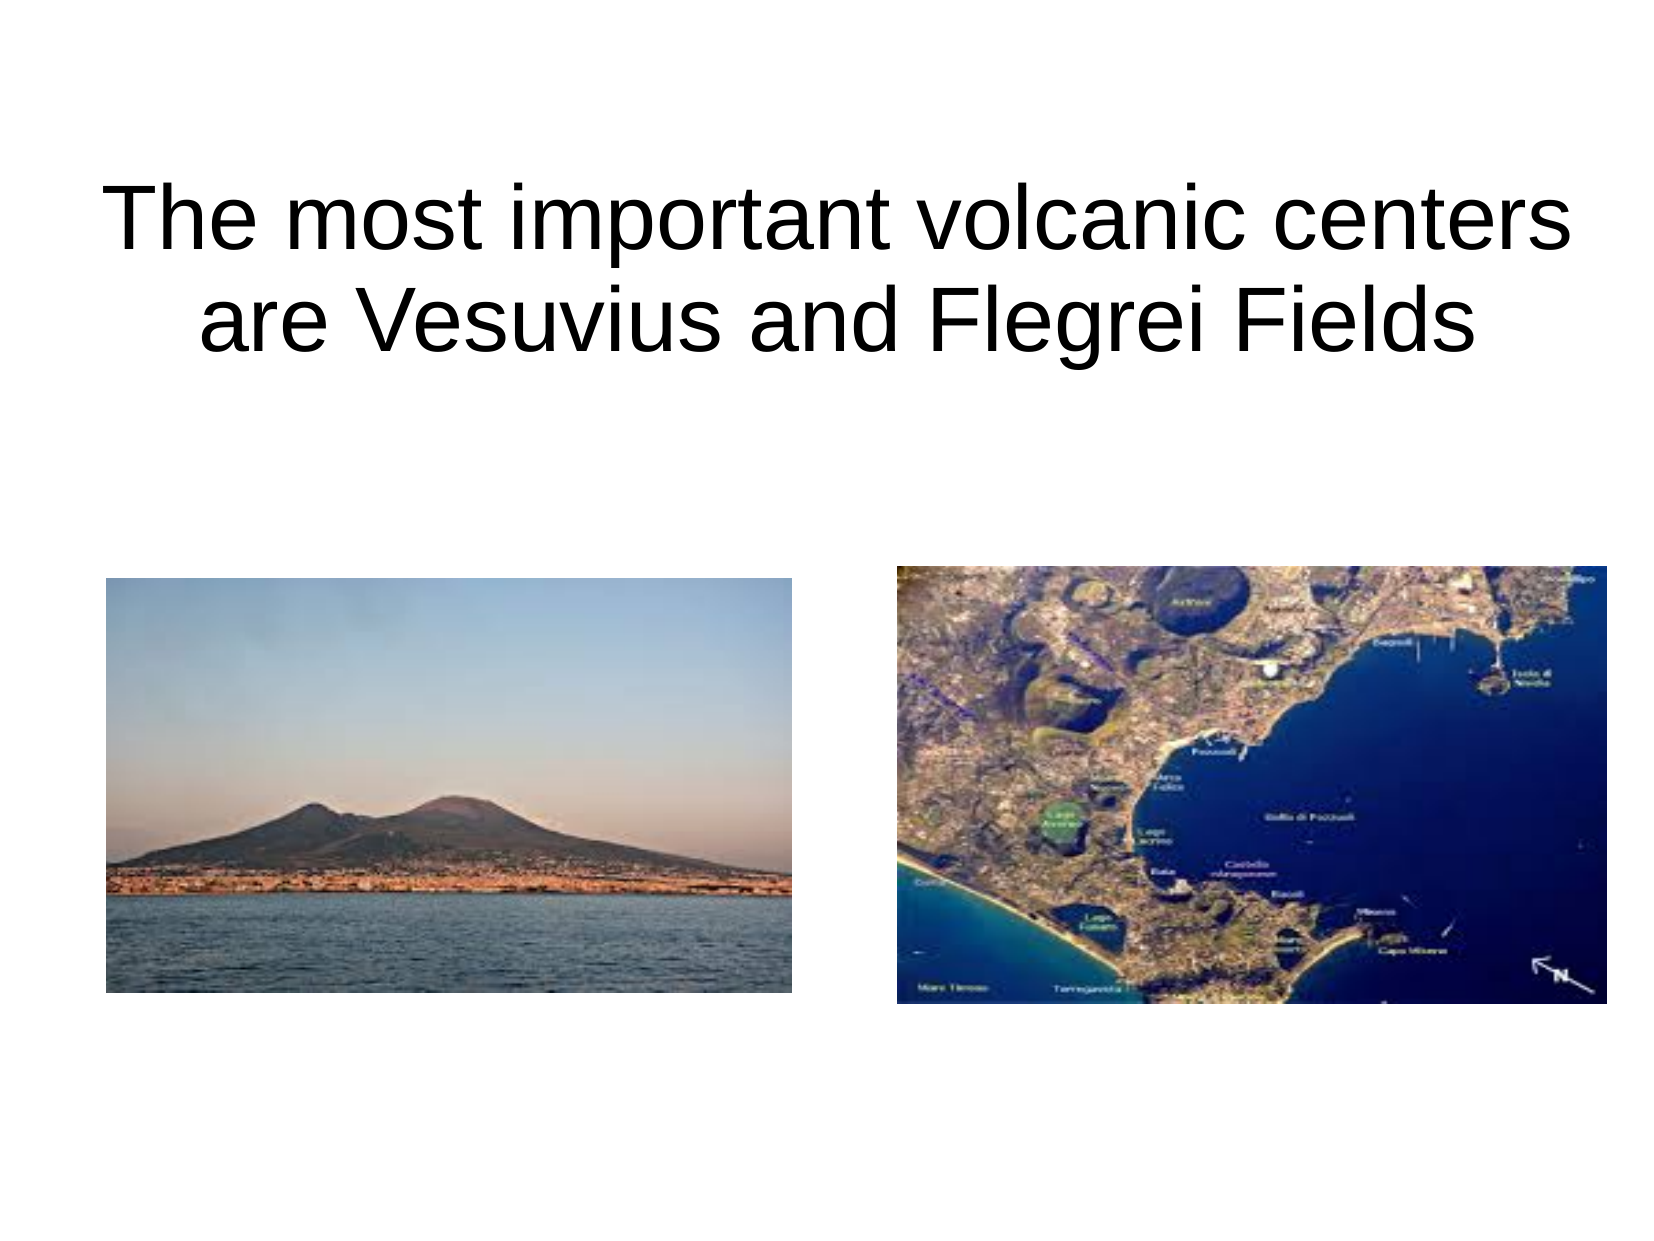

# The most important volcanic centers are Vesuvius and Flegrei Fields